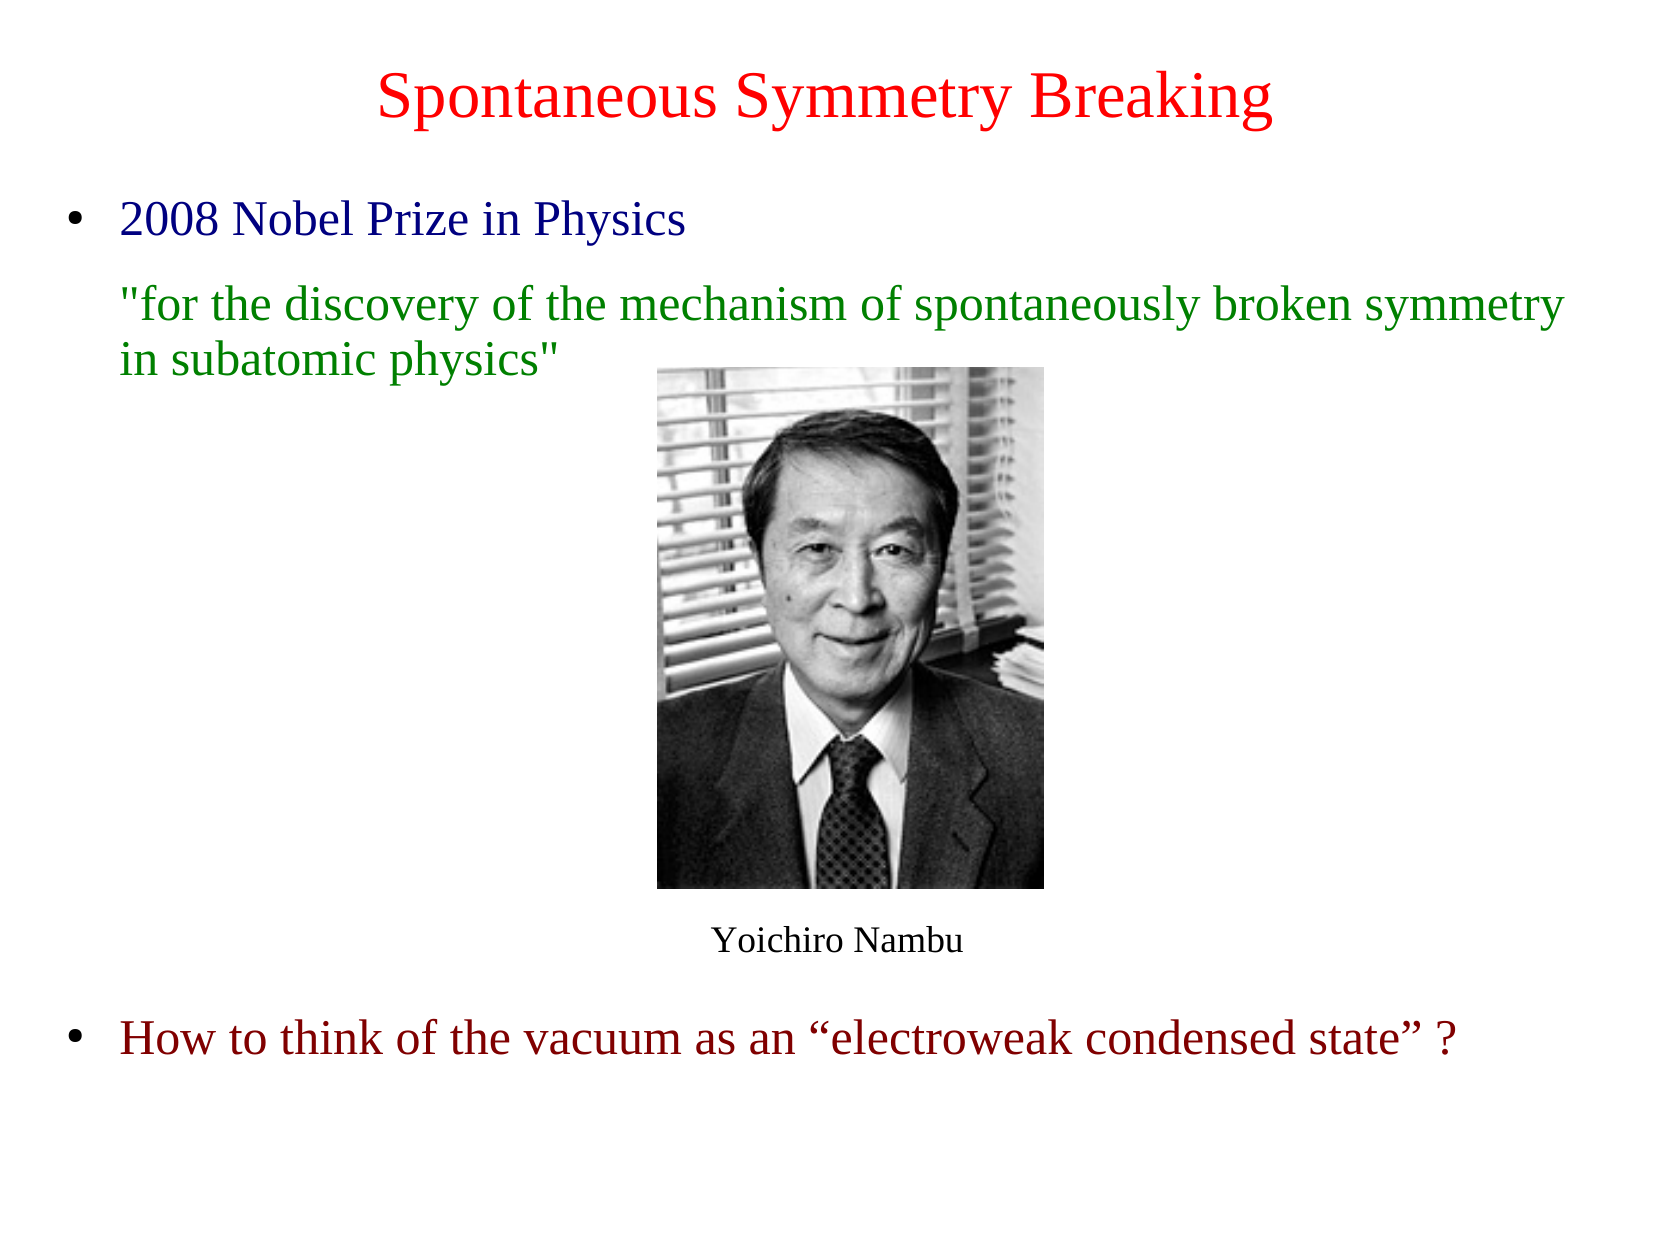

# Spontaneous Symmetry Breaking
2008 Nobel Prize in Physics
"for the discovery of the mechanism of spontaneously broken symmetry in subatomic physics"
How to think of the vacuum as an “electroweak condensed state” ?
Yoichiro Nambu